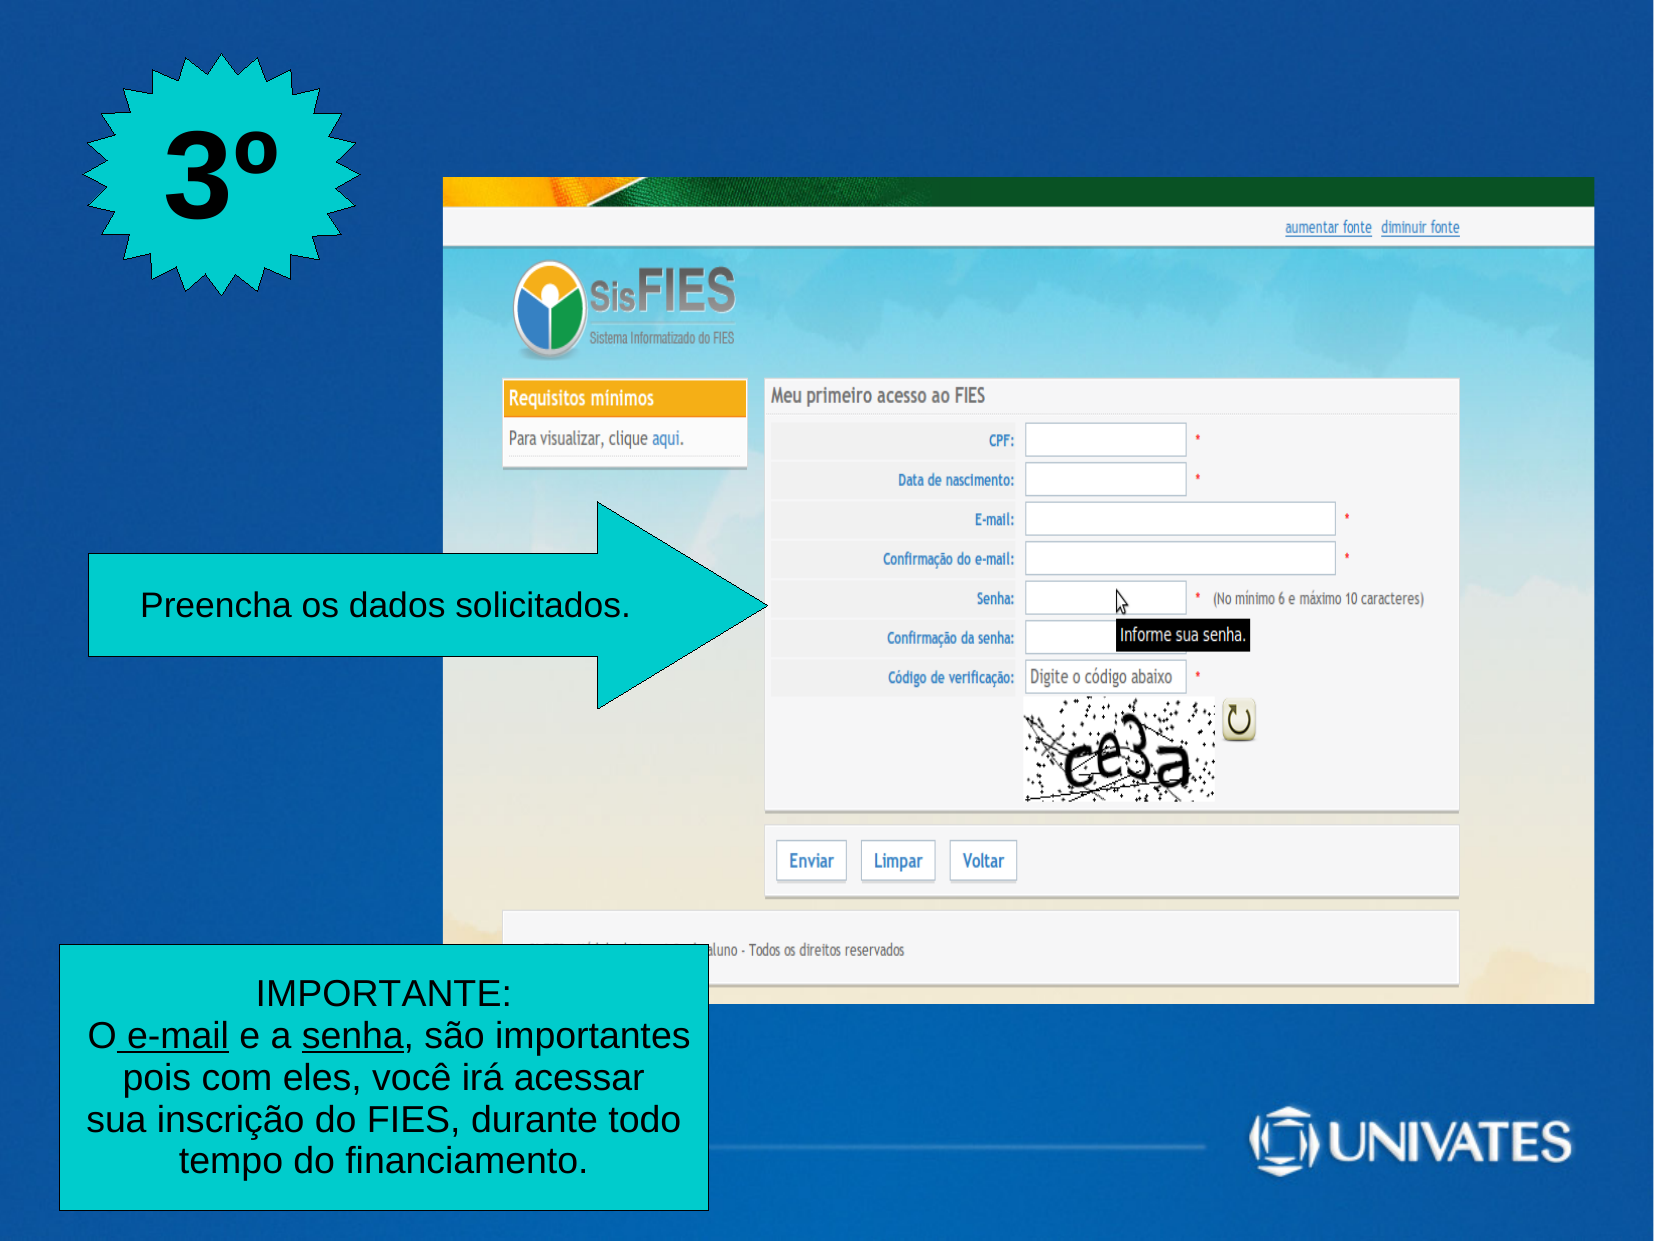

# 3º
Preencha os dados solicitados.
IMPORTANTE:
 O e-mail e a senha, são importantes
pois com eles, você irá acessar
sua inscrição do FIES, durante todo
tempo do financiamento.